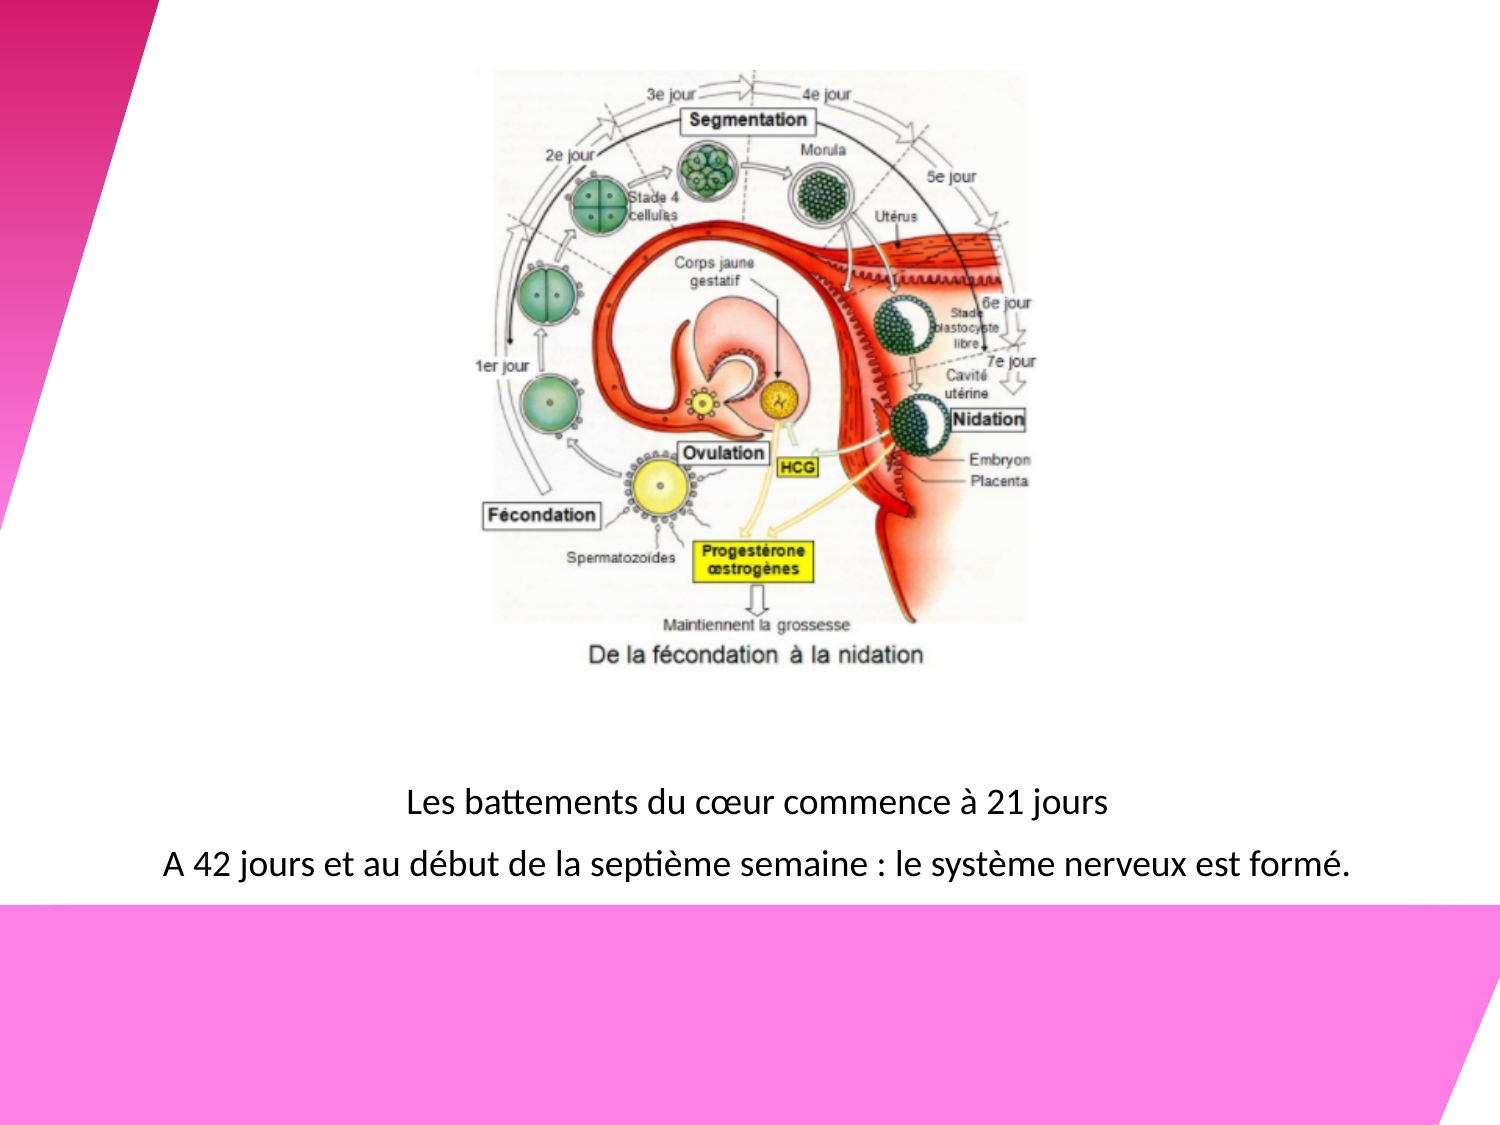

#
Les battements du cœur commence à 21 jours
A 42 jours et au début de la septième semaine : le système nerveux est formé.